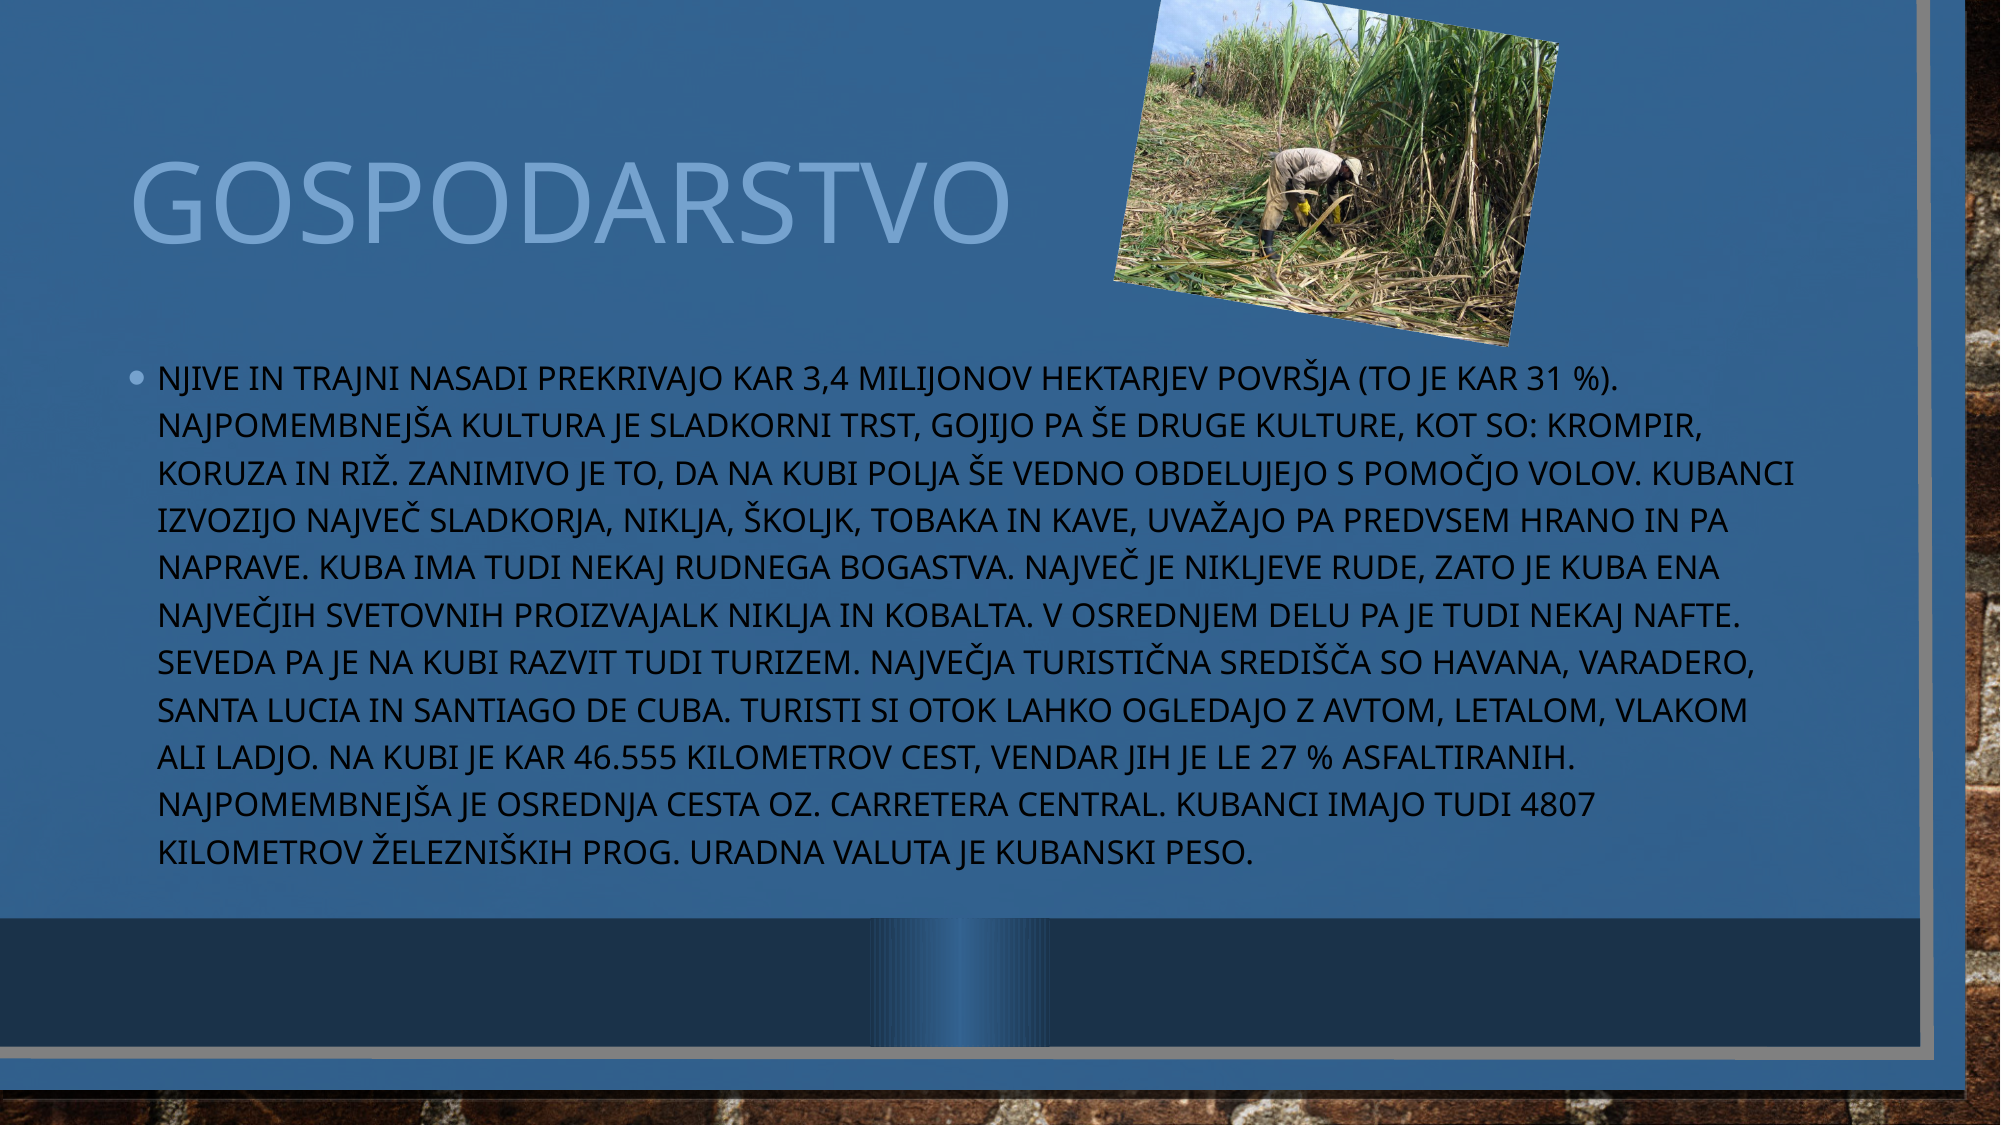

# GOSPODARSTVO
Njive in trajni nasadi prekrivajo kar 3,4 milijonov hektarjev površja (to je kar 31 %). Najpomembnejša kultura je sladkorni trst, gojijo pa še druge kulture, kot so: krompir, koruza in riž. Zanimivo je to, da na Kubi polja še vedno obdelujejo s pomočjo volov. Kubanci izvozijo največ sladkorja, niklja, školjk, tobaka in kave, uvažajo pa predvsem hrano in pa naprave. Kuba ima tudi nekaj rudnega bogastva. Največ je nikljeve rude, zato je Kuba ena največjih svetovnih proizvajalk niklja in kobalta. V osrednjem delu pa je tudi nekaj nafte. Seveda pa je na Kubi razvit tudi turizem. Največja turistična središča so Havana, Varadero, Santa Lucia in Santiago de Cuba. Turisti si otok lahko ogledajo z avtom, letalom, vlakom ali ladjo. Na Kubi je kar 46.555 kilometrov cest, vendar jih je le 27 % asfaltiranih. Najpomembnejša je Osrednja cesta oz. Carretera Central. Kubanci imajo tudi 4807 kilometrov železniških prog. Uradna valuta je kubanski peso.